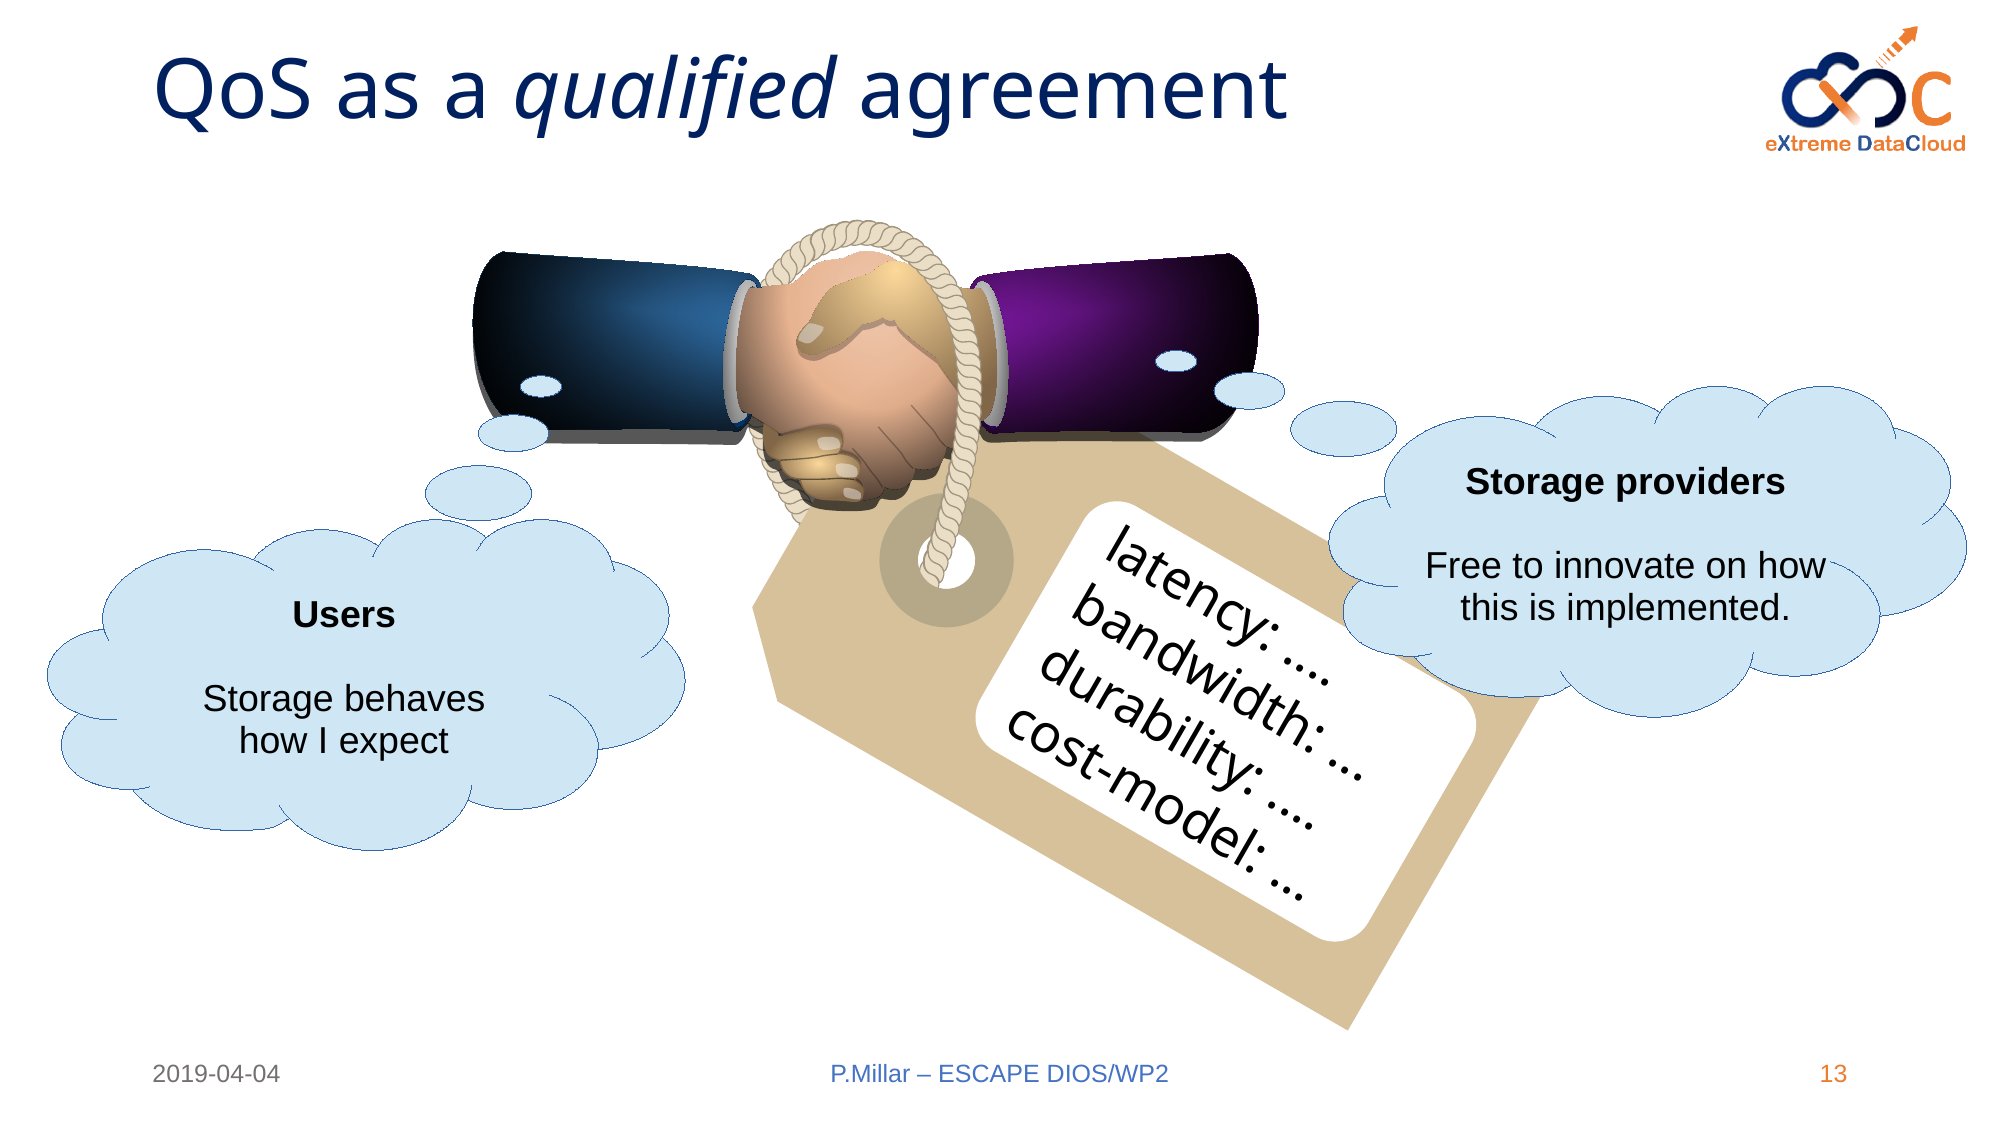

# QoS as a qualified agreement
Storage providers
Free to innovate on how
this is implemented.
Users
Storage behaves
how I expect
2019-04-04
P.Millar – ESCAPE DIOS/WP2